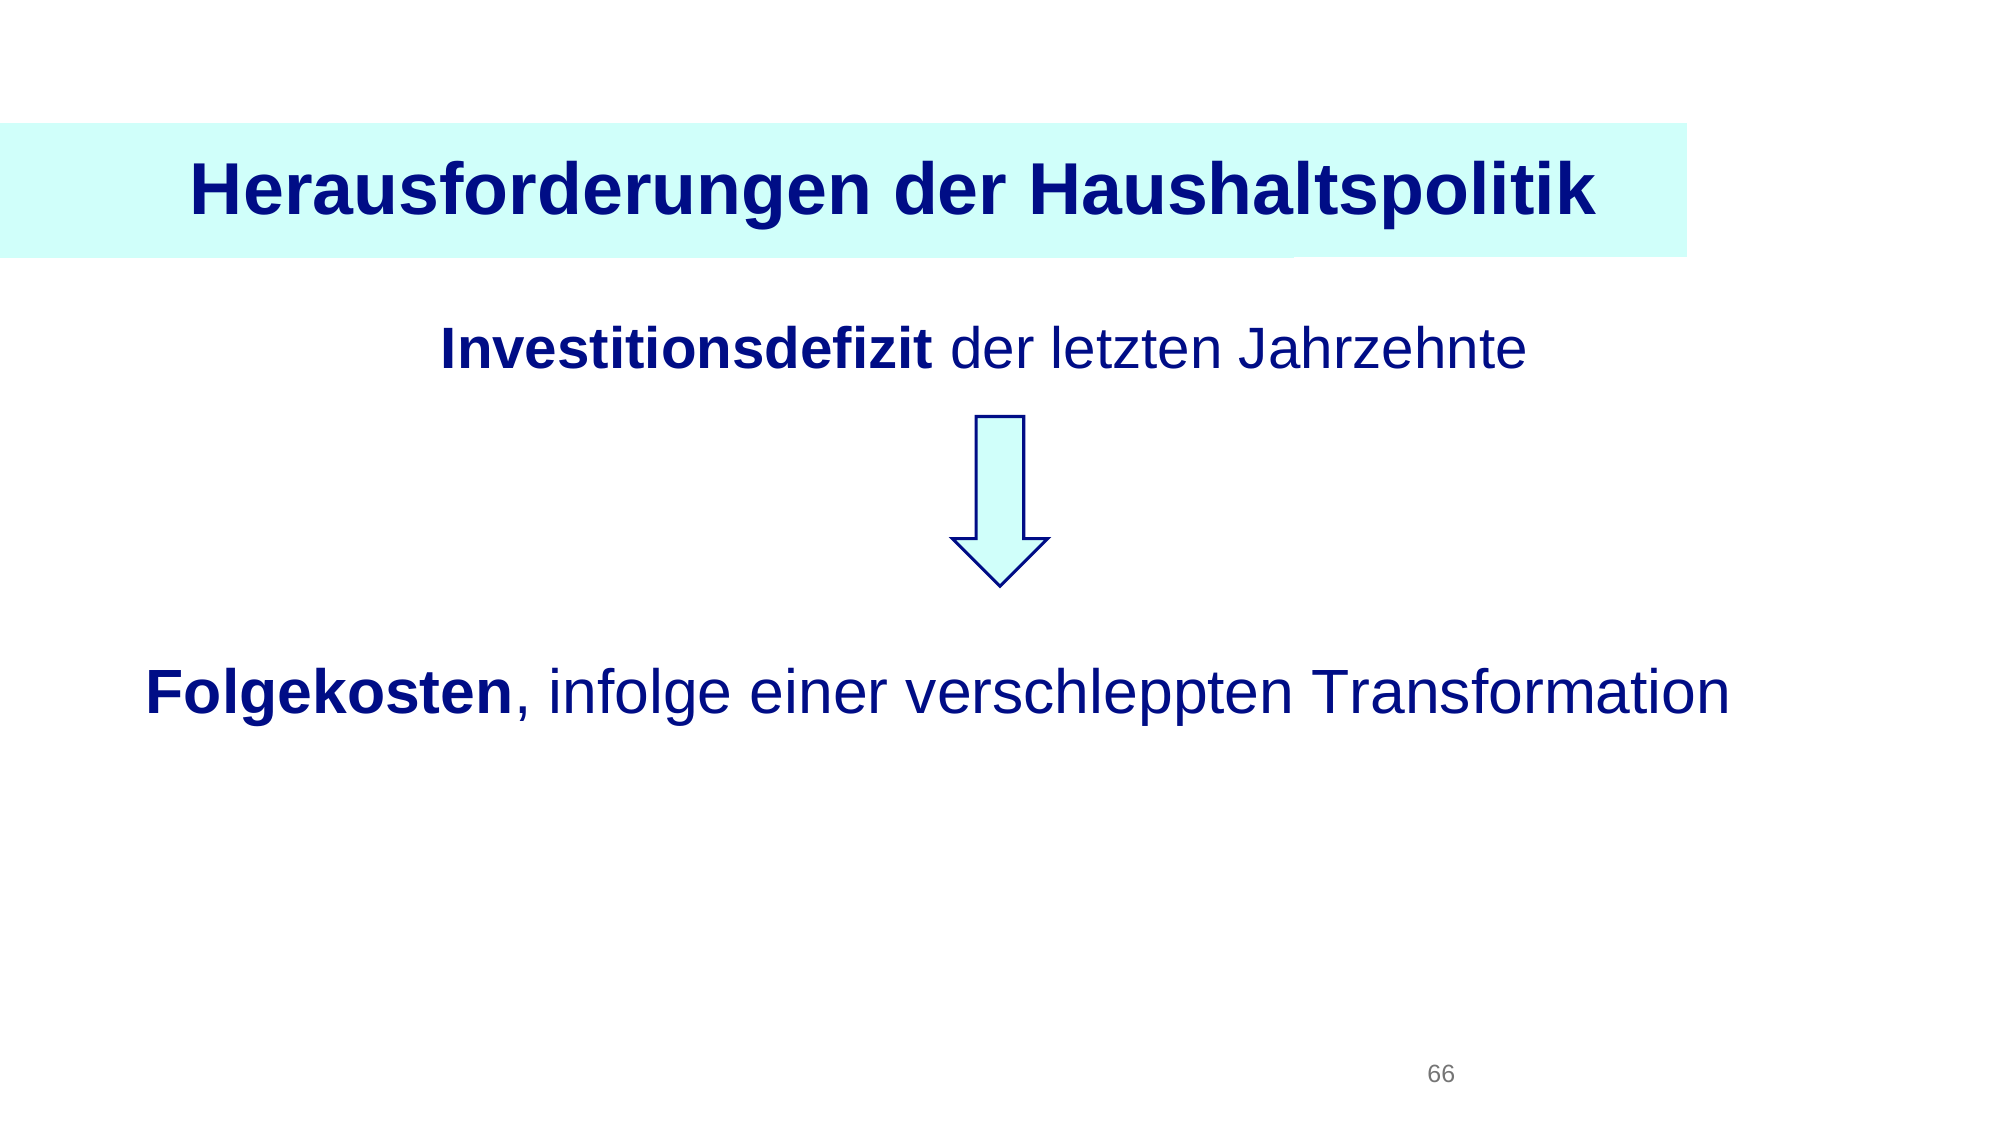

Herausforderungen der Haushaltspolitik
# Investitionsdefizit der letzten Jahrzehnte
Folgekosten, infolge einer verschleppten Transformation